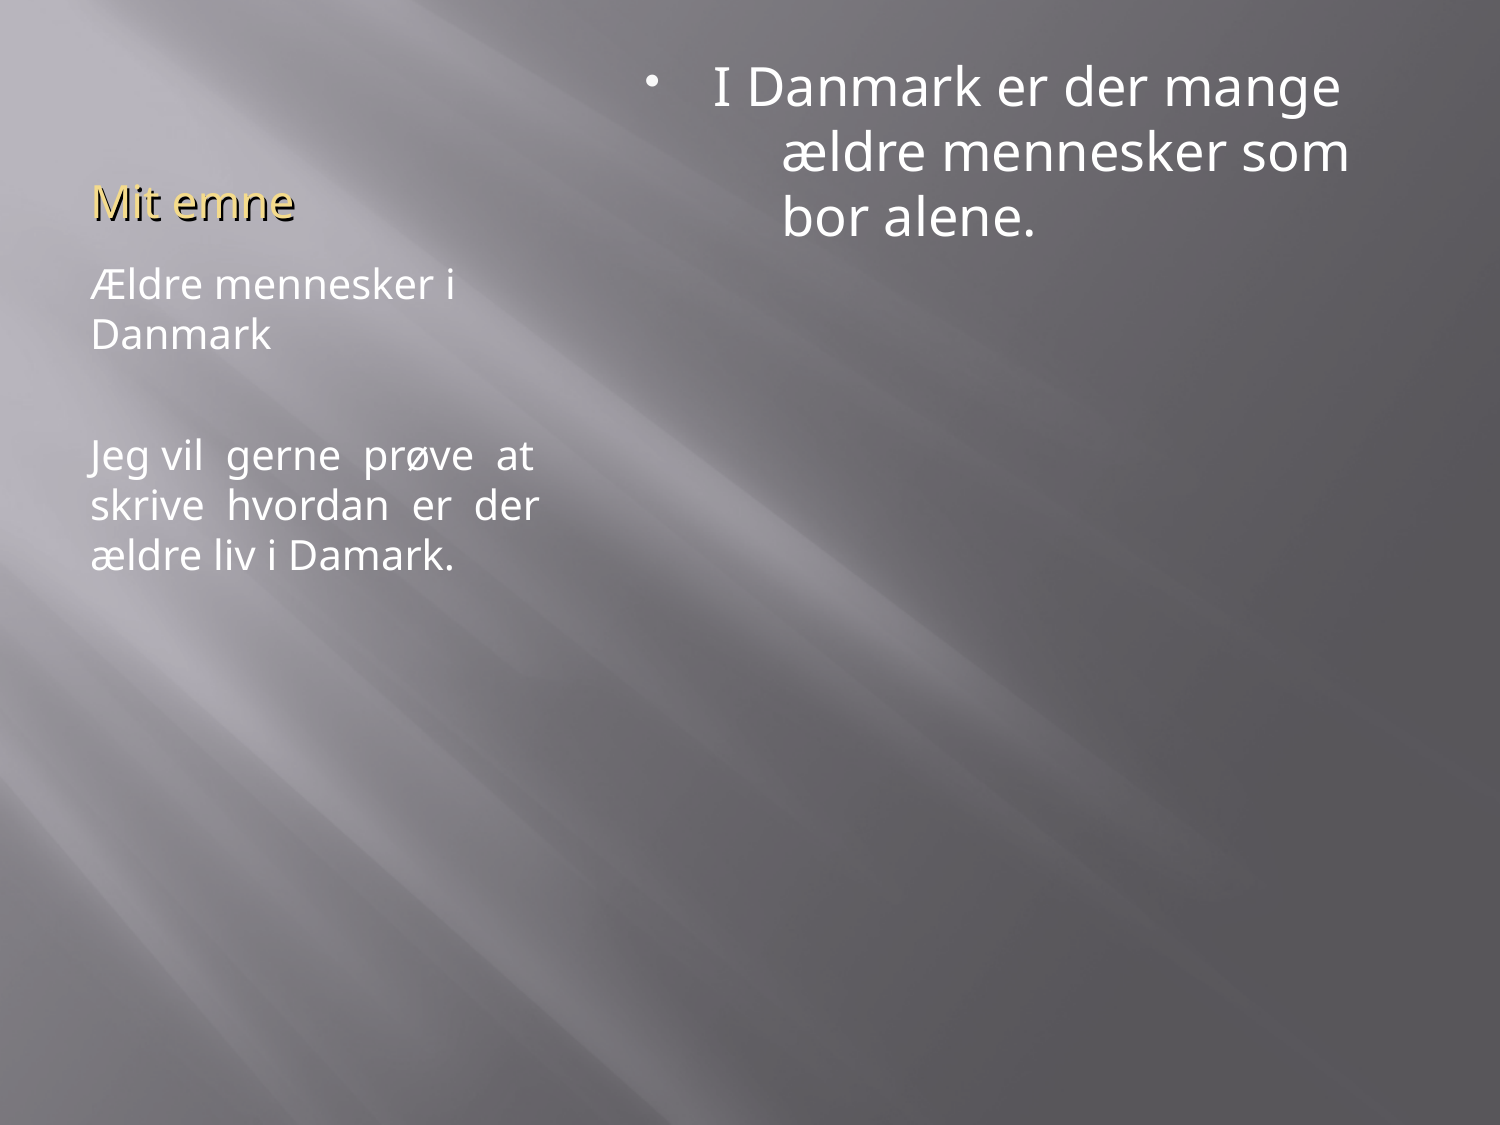

# Mit emne
I Danmark er der mange ældre mennesker som bor alene.
Ældre mennesker i Danmark
Jeg vil gerne prøve at skrive hvordan er der ældre liv i Damark.